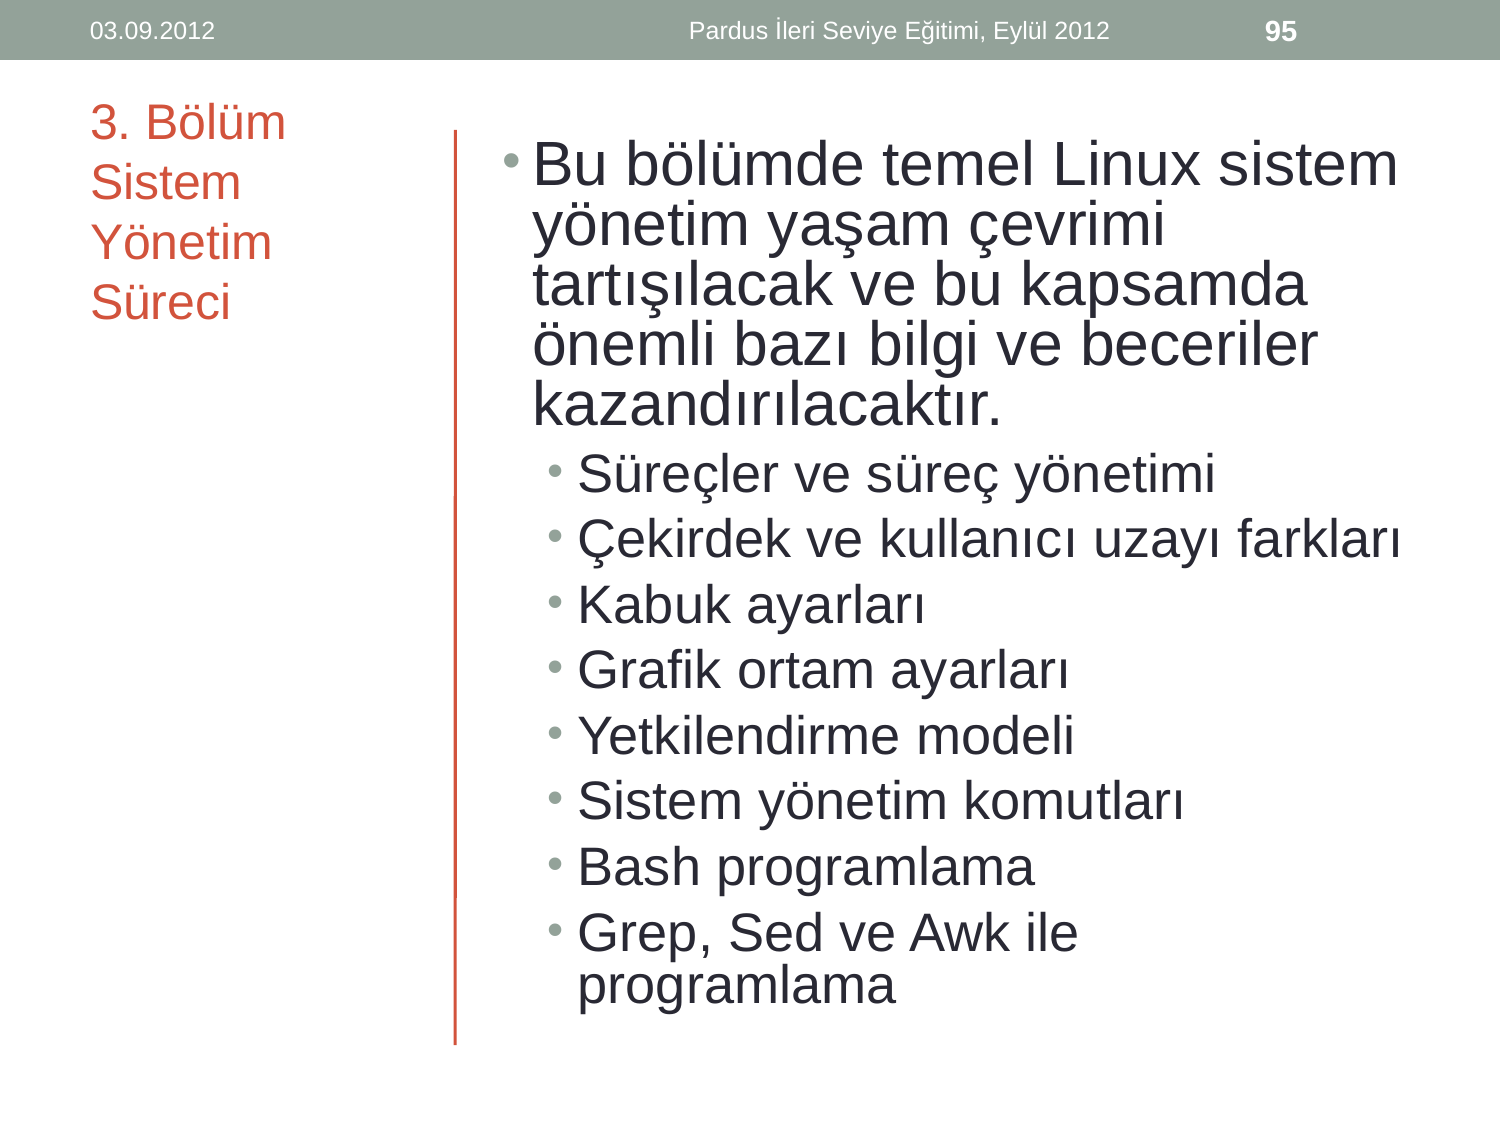

03.09.2012
Pardus İleri Seviye Eğitimi, Eylül 2012
# 3. Bölüm Sistem Yönetim Süreci
Bu bölümde temel Linux sistem yönetim yaşam çevrimi tartışılacak ve bu kapsamda önemli bazı bilgi ve beceriler kazandırılacaktır.
Süreçler ve süreç yönetimi
Çekirdek ve kullanıcı uzayı farkları
Kabuk ayarları
Grafik ortam ayarları
Yetkilendirme modeli
Sistem yönetim komutları
Bash programlama
Grep, Sed ve Awk ile programlama